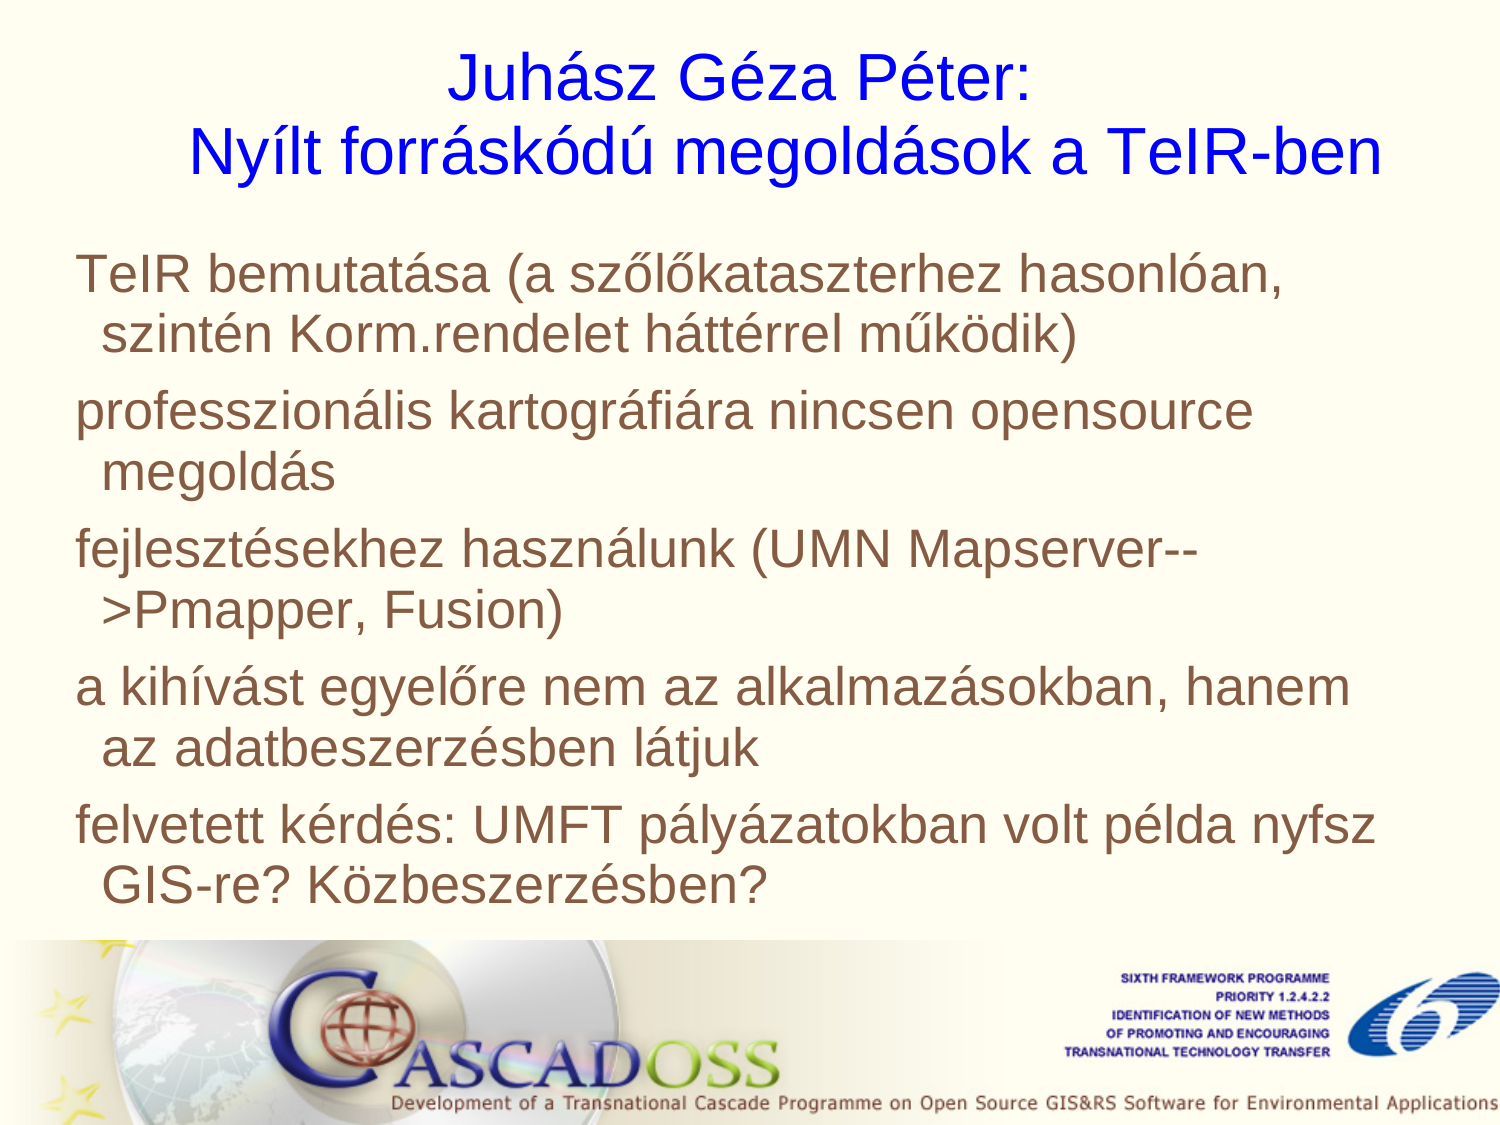

# Juhász Géza Péter: Nyílt forráskódú megoldások a TeIR-ben
TeIR bemutatása (a szőlőkataszterhez hasonlóan, szintén Korm.rendelet háttérrel működik)
professzionális kartográfiára nincsen opensource megoldás
fejlesztésekhez használunk (UMN Mapserver-->Pmapper, Fusion)
a kihívást egyelőre nem az alkalmazásokban, hanem az adatbeszerzésben látjuk
felvetett kérdés: UMFT pályázatokban volt példa nyfsz GIS-re? Közbeszerzésben?